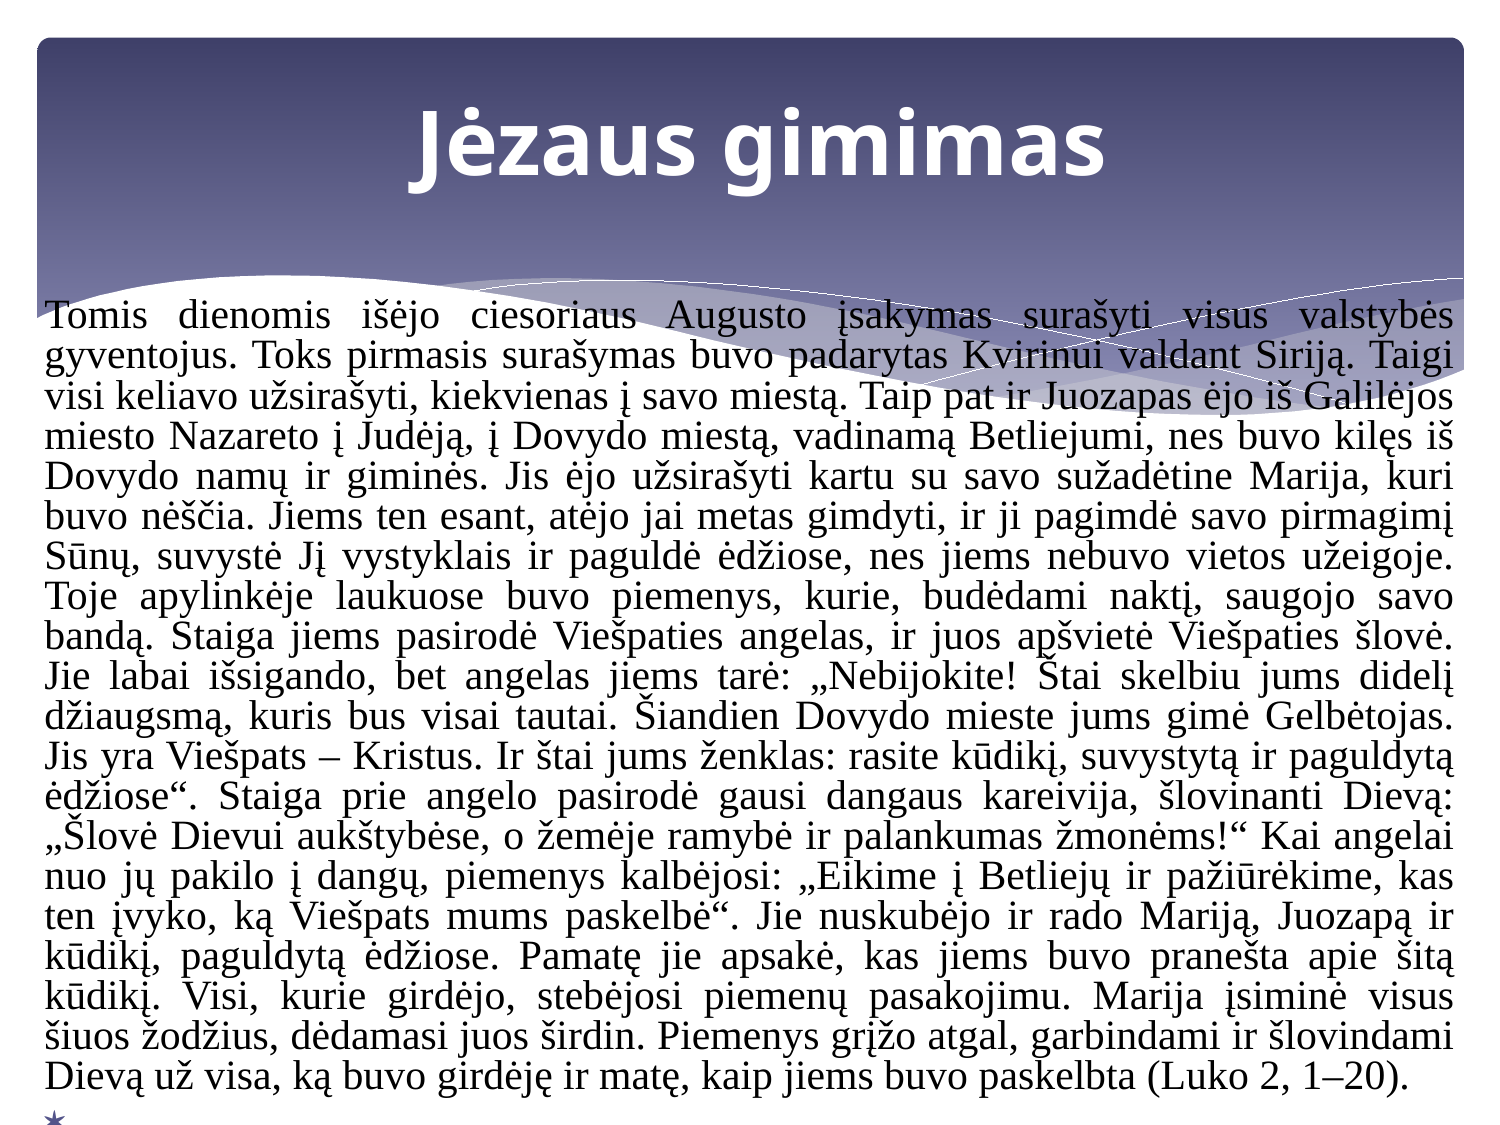

Jėzaus gimimas
# Tomis dienomis išėjo ciesoriaus Augusto įsakymas surašyti visus valstybės gyventojus. Toks pirmasis surašymas buvo padarytas Kvirinui valdant Siriją. Taigi visi keliavo užsirašyti, kiekvienas į savo miestą. Taip pat ir Juozapas ėjo iš Galilėjos miesto Nazareto į Judėją, į Dovydo miestą, vadinamą Betliejumi, nes buvo kilęs iš Dovydo namų ir giminės. Jis ėjo užsirašyti kartu su savo sužadėtine Marija, kuri buvo nėščia. Jiems ten esant, atėjo jai metas gimdyti, ir ji pagimdė savo pirmagimį Sūnų, suvystė Jį vystyklais ir paguldė ėdžiose, nes jiems nebuvo vietos užeigoje. Toje apylinkėje laukuose buvo piemenys, kurie, budėdami naktį, saugojo savo bandą. Staiga jiems pasirodė Viešpaties angelas, ir juos apšvietė Viešpaties šlovė. Jie labai išsigando, bet angelas jiems tarė: „Nebijokite! Štai skelbiu jums didelį džiaugsmą, kuris bus visai tautai. Šiandien Dovydo mieste jums gimė Gelbėtojas. Jis yra Viešpats – Kristus. Ir štai jums ženklas: rasite kūdikį, suvystytą ir paguldytą ėdžiose“. Staiga prie angelo pasirodė gausi dangaus kareivija, šlovinanti Dievą: „Šlovė Dievui aukštybėse, o žemėje ramybė ir palankumas žmonėms!“ Kai angelai nuo jų pakilo į dangų, piemenys kalbėjosi: „Eikime į Betliejų ir pažiūrėkime, kas ten įvyko, ką Viešpats mums paskelbė“. Jie nuskubėjo ir rado Mariją, Juozapą ir kūdikį, paguldytą ėdžiose. Pamatę jie apsakė, kas jiems buvo pranešta apie šitą kūdikį. Visi, kurie girdėjo, stebėjosi piemenų pasakojimu. Marija įsiminė visus šiuos žodžius, dėdamasi juos širdin. Piemenys grįžo atgal, garbindami ir šlovindami Dievą už visa, ką buvo girdėję ir matę, kaip jiems buvo paskelbta (Luko 2, 1–20).